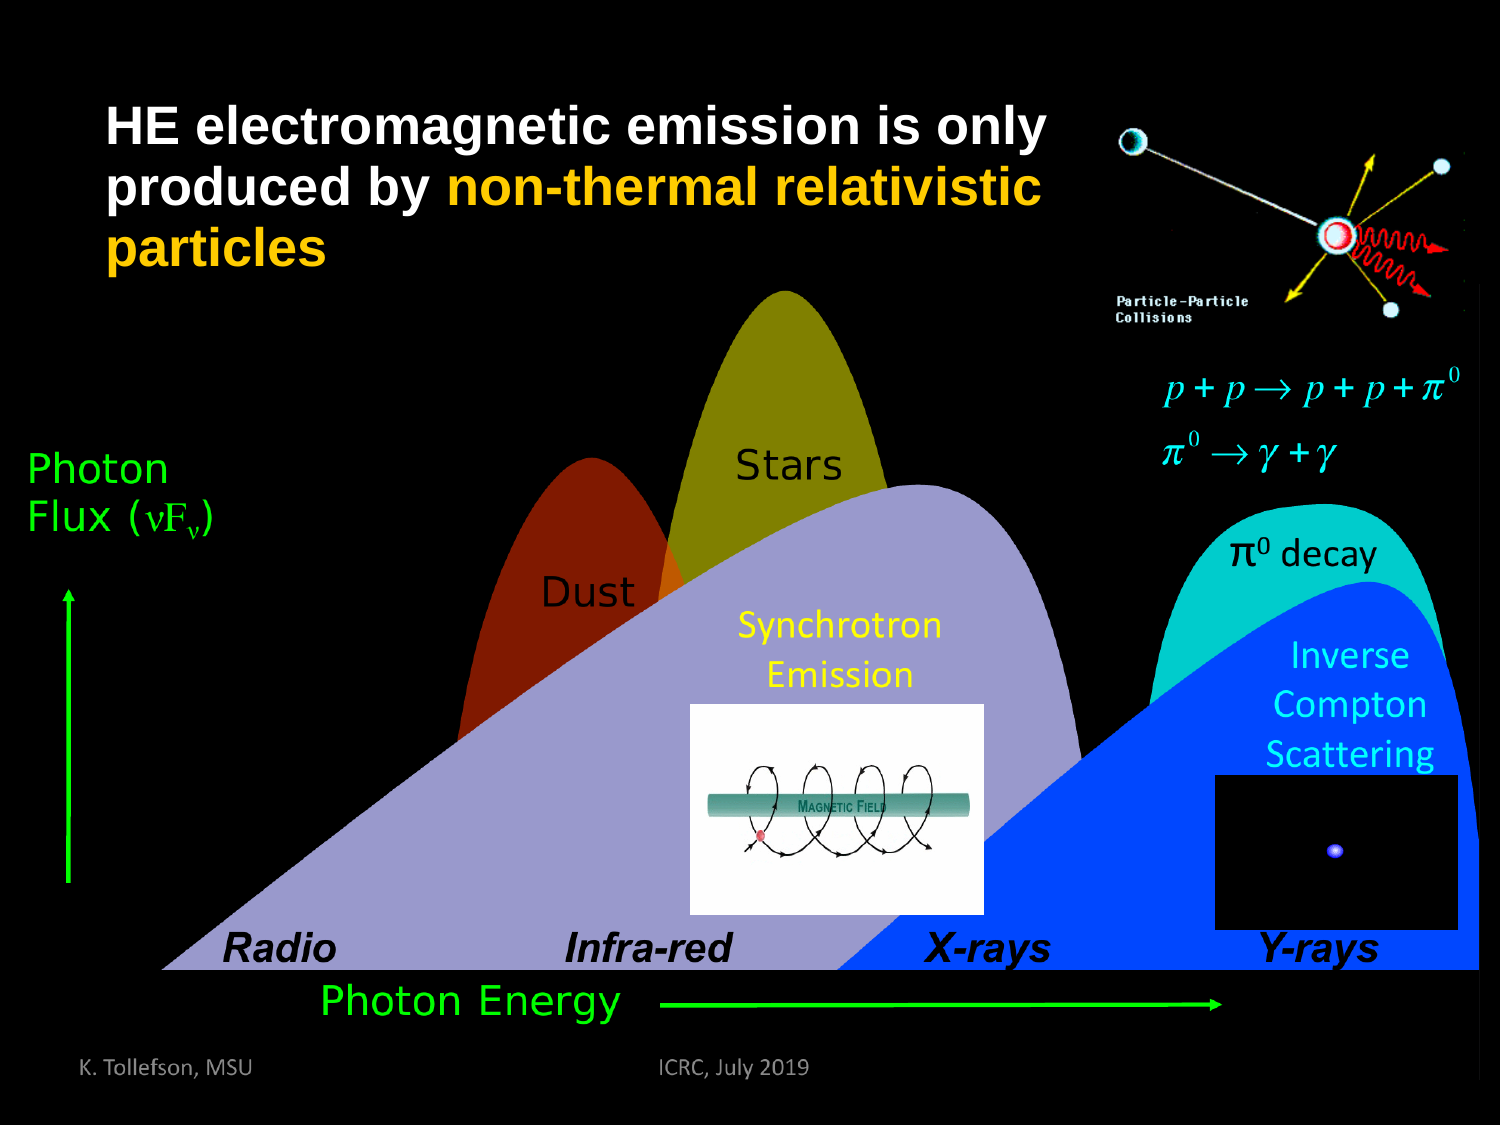

# HE electromagnetic emission is only produced by non-thermal relativistic particles